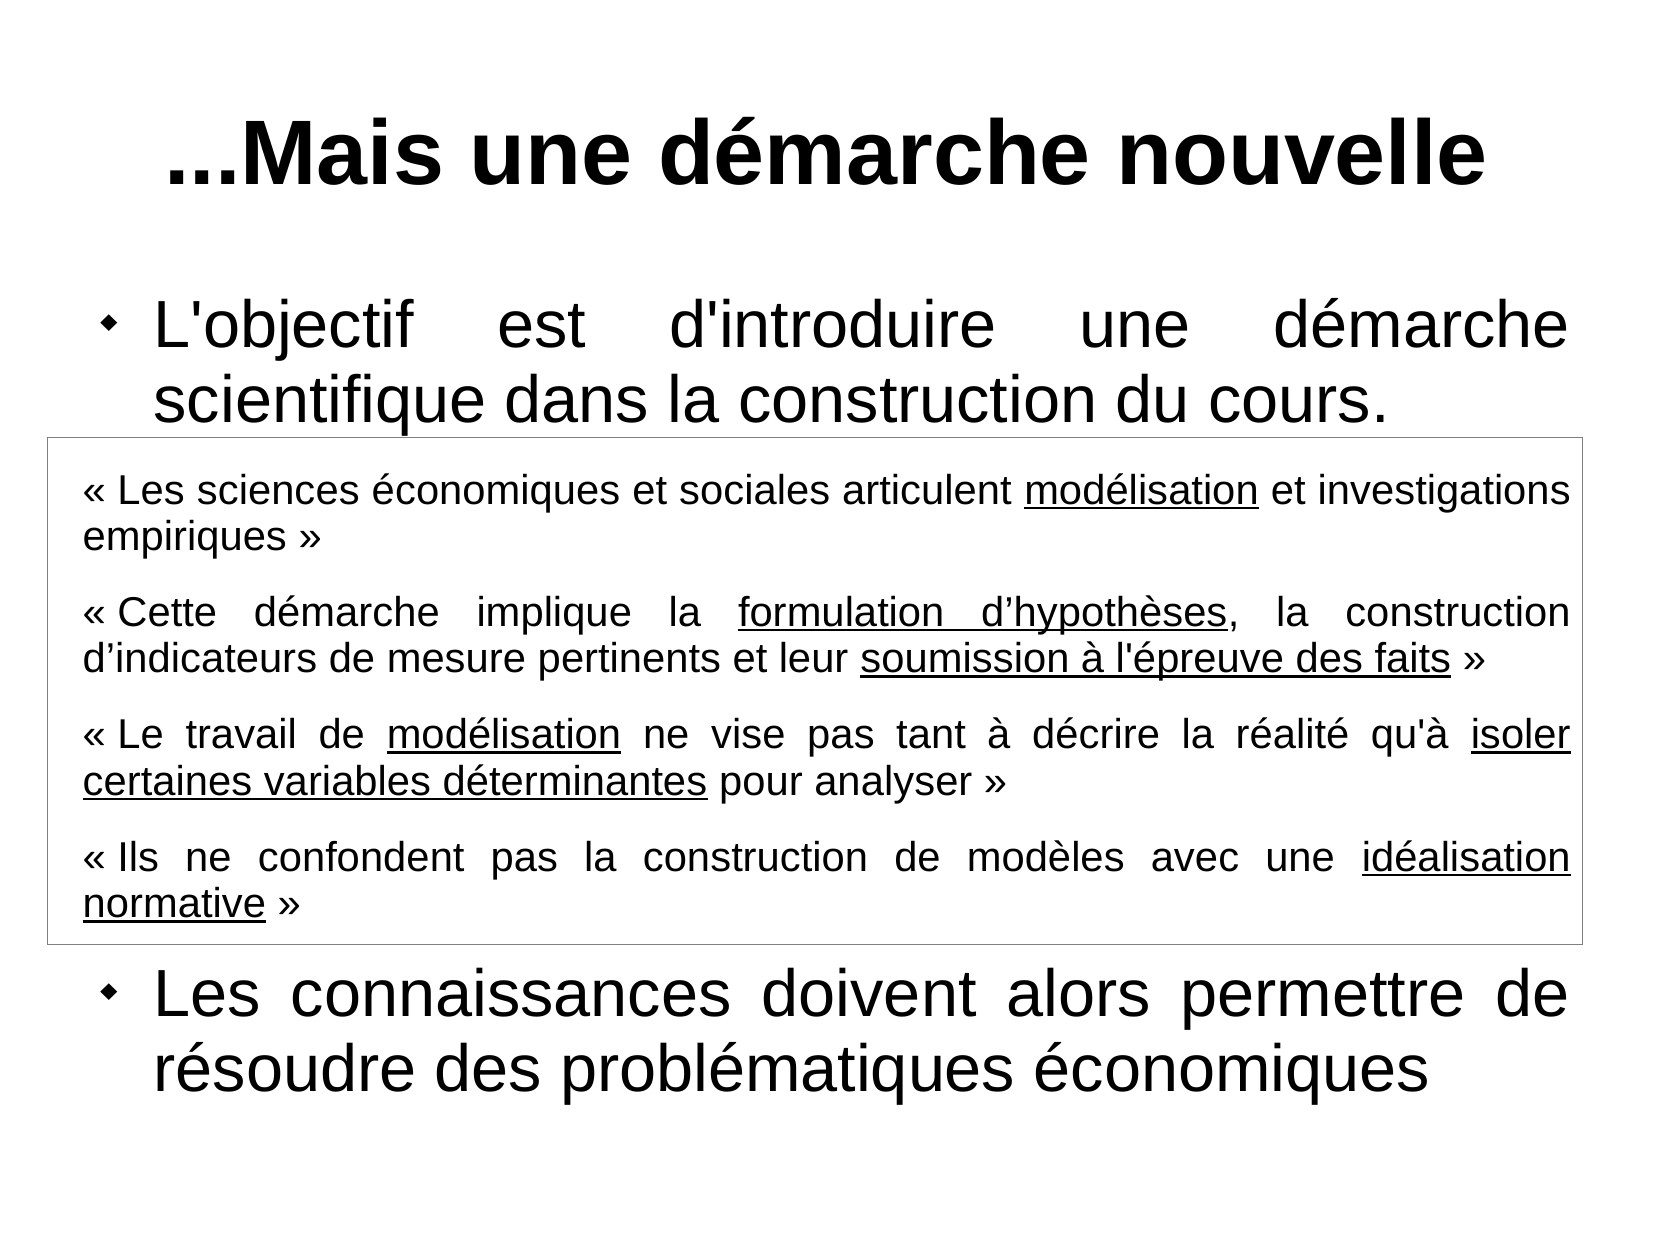

# ...Mais une démarche nouvelle
L'objectif est d'introduire une démarche scientifique dans la construction du cours.
« Les sciences économiques et sociales articulent modélisation et investigations empiriques »
« Cette démarche implique la formulation d’hypothèses, la construction d’indicateurs de mesure pertinents et leur soumission à l'épreuve des faits »
« Le travail de modélisation ne vise pas tant à décrire la réalité qu'à isoler certaines variables déterminantes pour analyser »
« Ils ne confondent pas la construction de modèles avec une idéalisation normative »
Les connaissances doivent alors permettre de résoudre des problématiques économiques